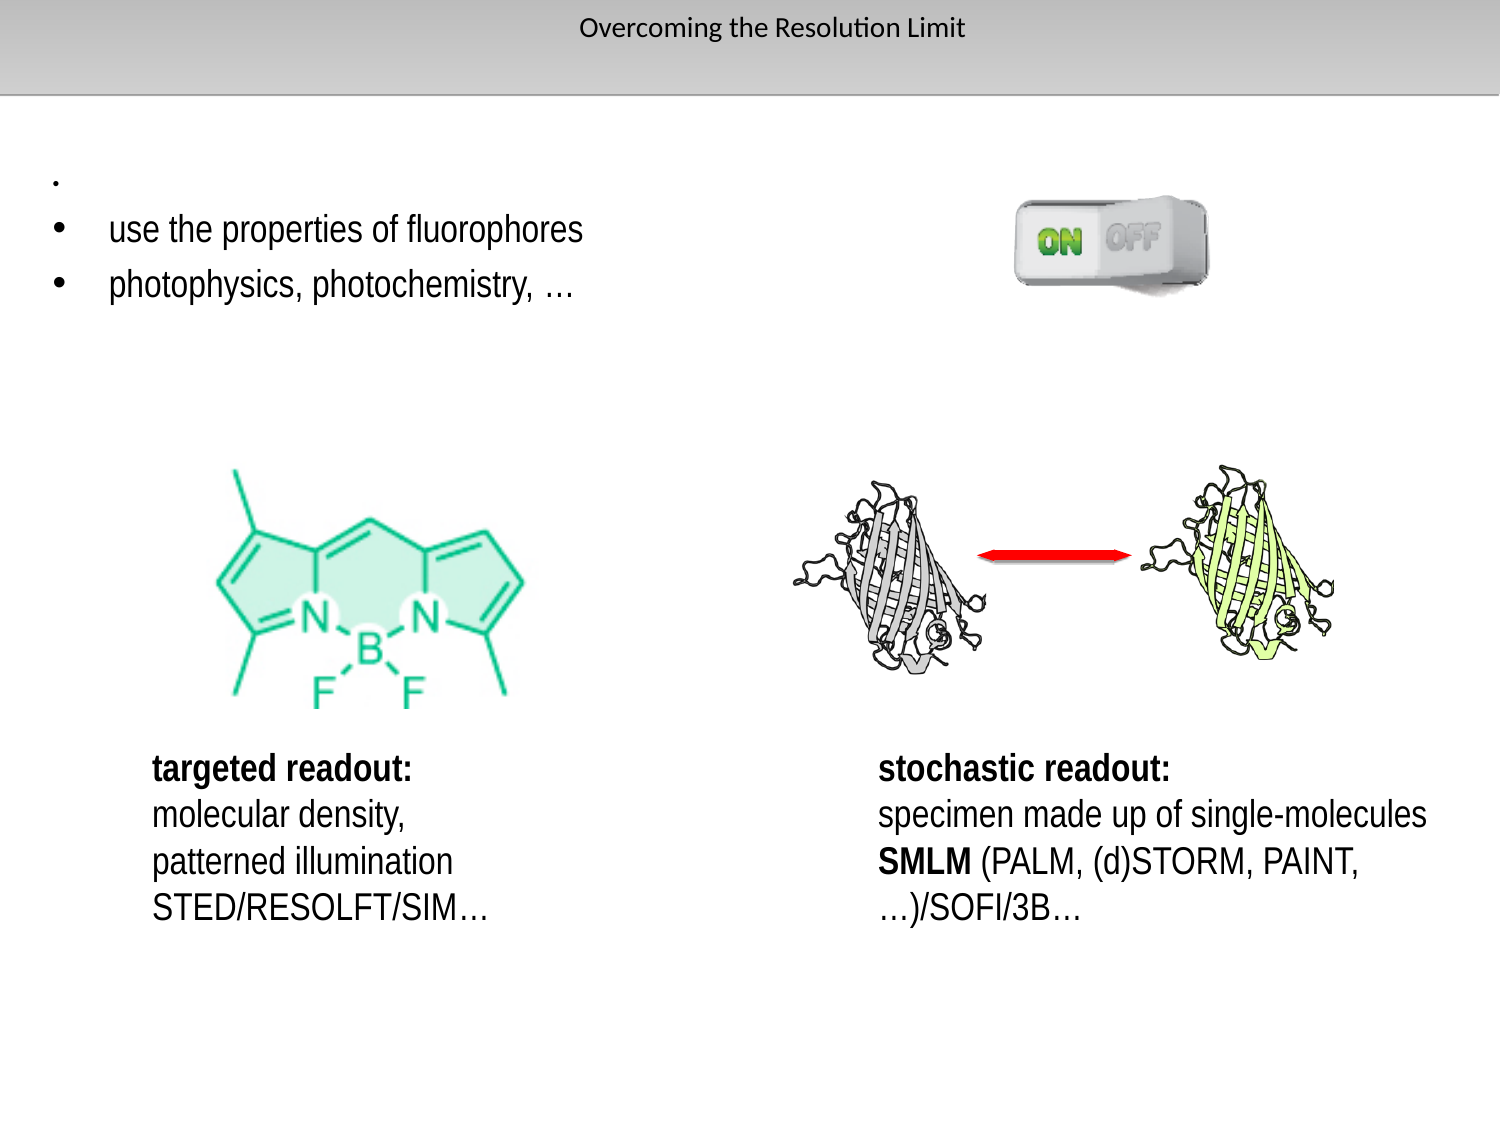

# Overcoming the Resolution Limit
use the properties of fluorophores
photophysics, photochemistry, …
targeted readout:
molecular density,
patterned illumination
STED/RESOLFT/SIM…
stochastic readout:
specimen made up of single-molecules SMLM (PALM, (d)STORM, PAINT, …)/SOFI/3B…